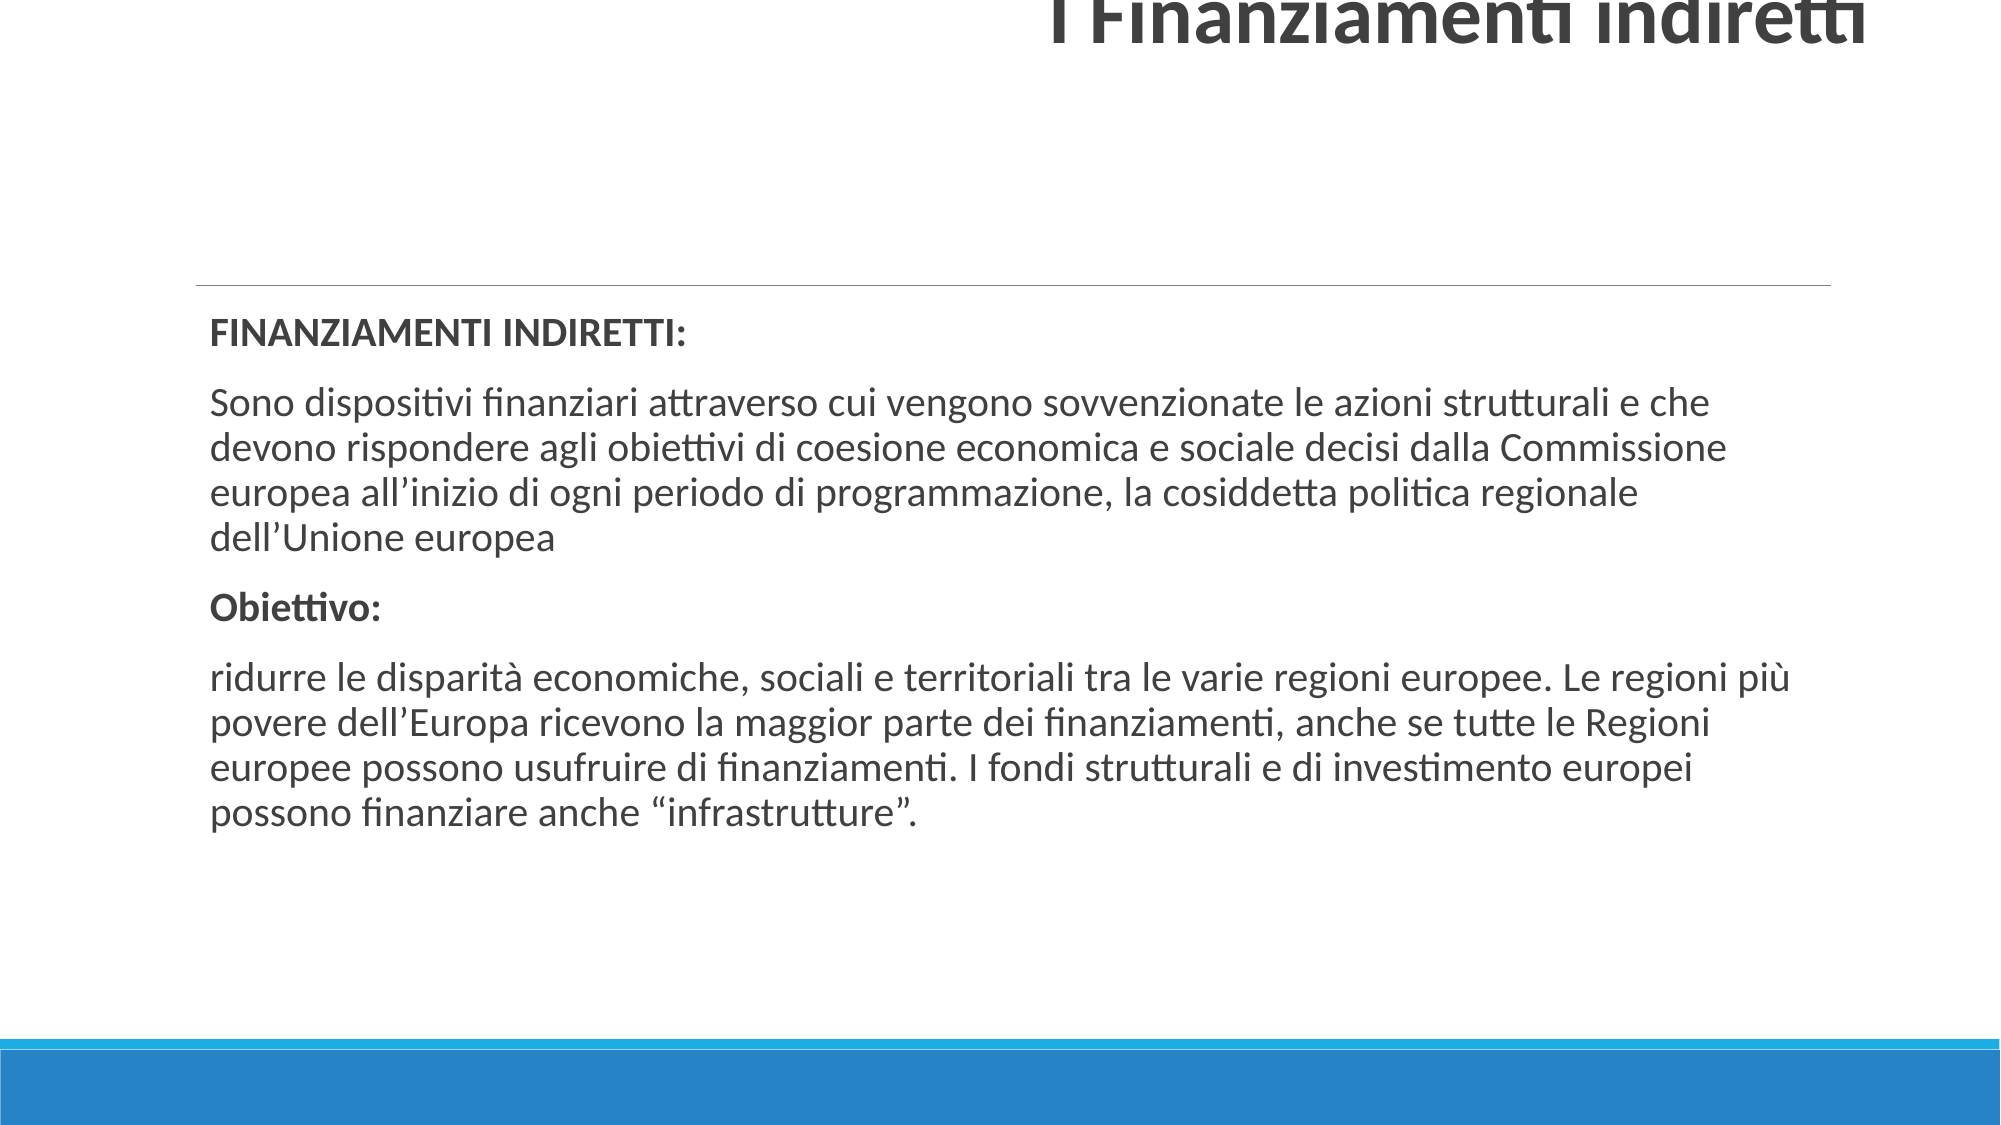

# I Finanziamenti indiretti
FINANZIAMENTI INDIRETTI:
Sono dispositivi finanziari attraverso cui vengono sovvenzionate le azioni strutturali e che devono rispondere agli obiettivi di coesione economica e sociale decisi dalla Commissione europea all’inizio di ogni periodo di programmazione, la cosiddetta politica regionale dell’Unione europea
Obiettivo:
ridurre le disparità economiche, sociali e territoriali tra le varie regioni europee. Le regioni più povere dell’Europa ricevono la maggior parte dei finanziamenti, anche se tutte le Regioni europee possono usufruire di finanziamenti. I fondi strutturali e di investimento europei possono finanziare anche “infrastrutture”.